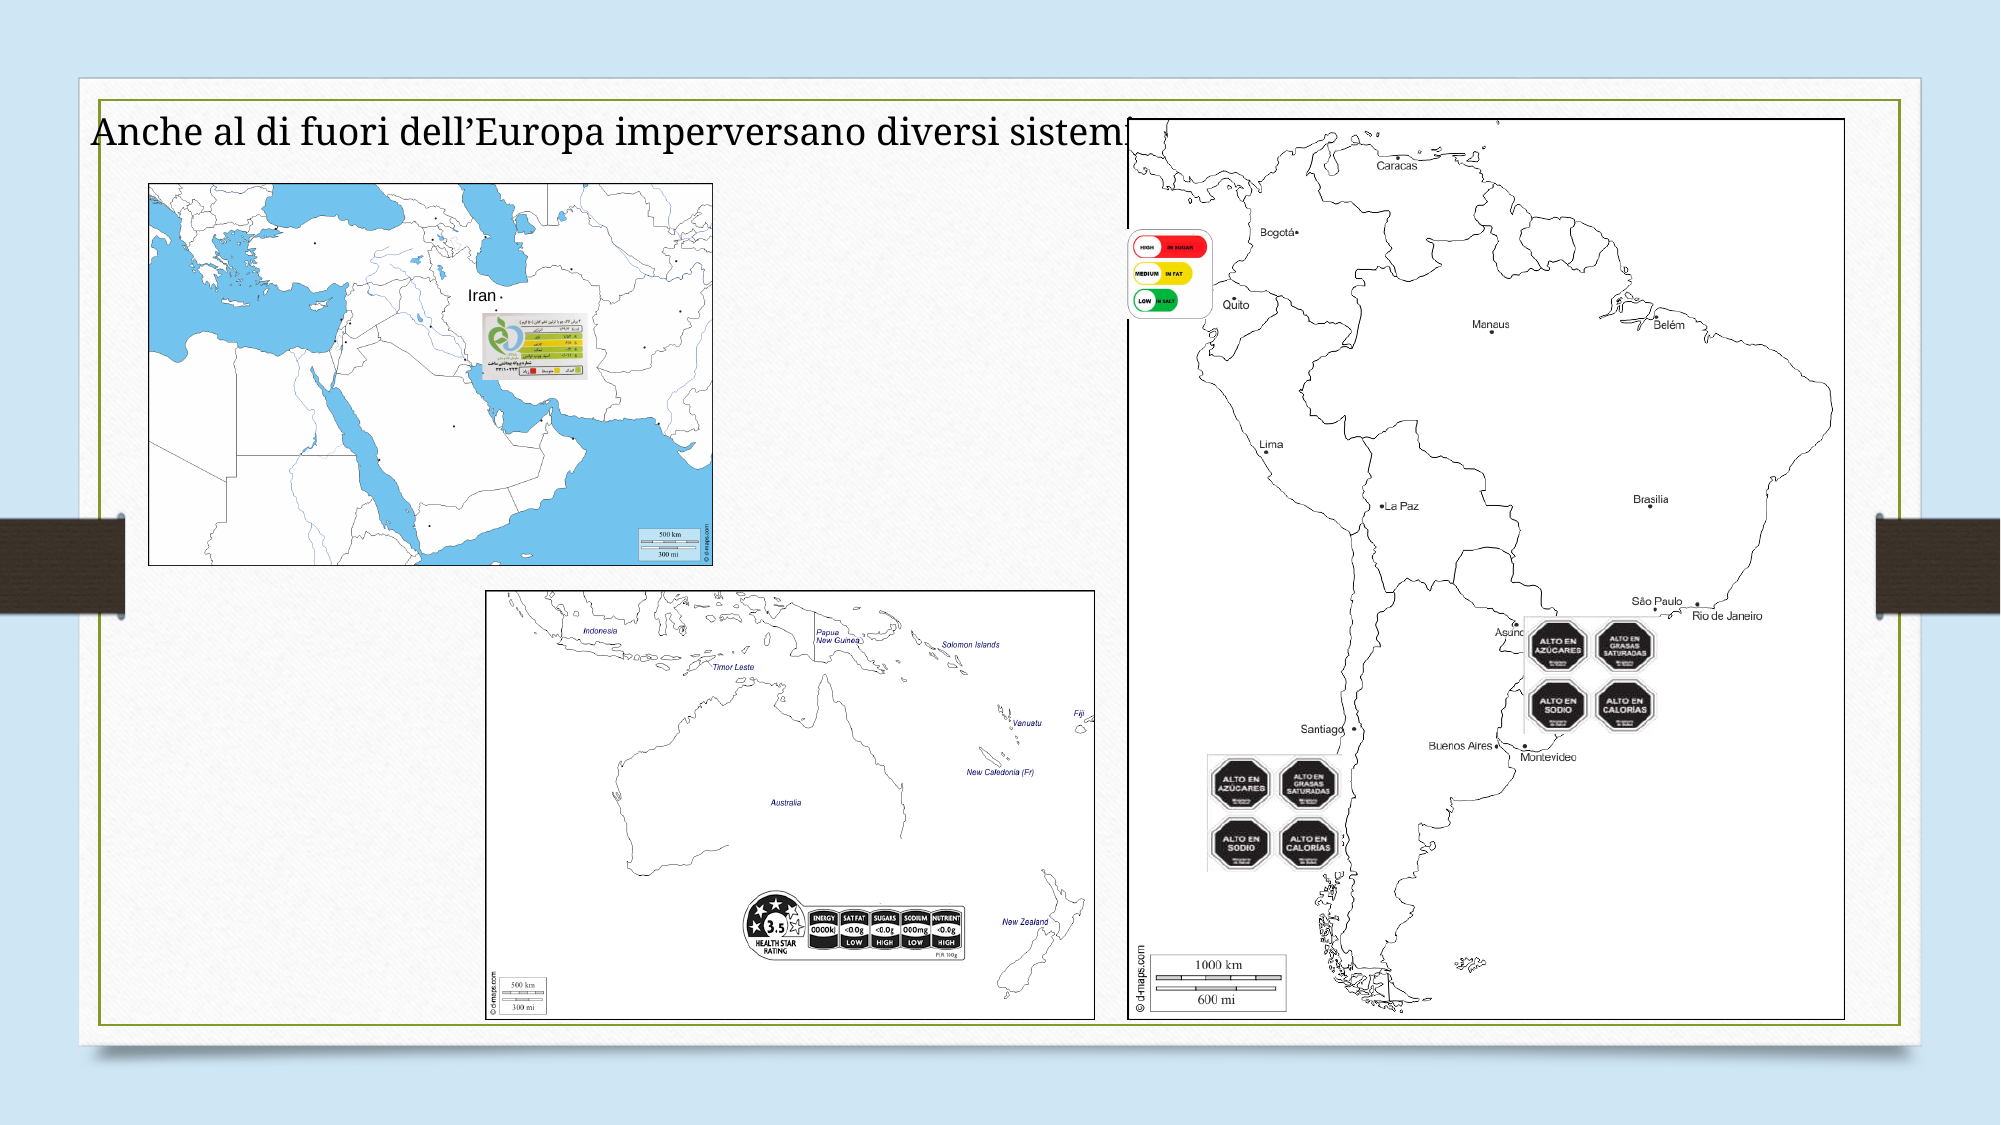

Anche al di fuori dell’Europa imperversano diversi sistemi
Iran